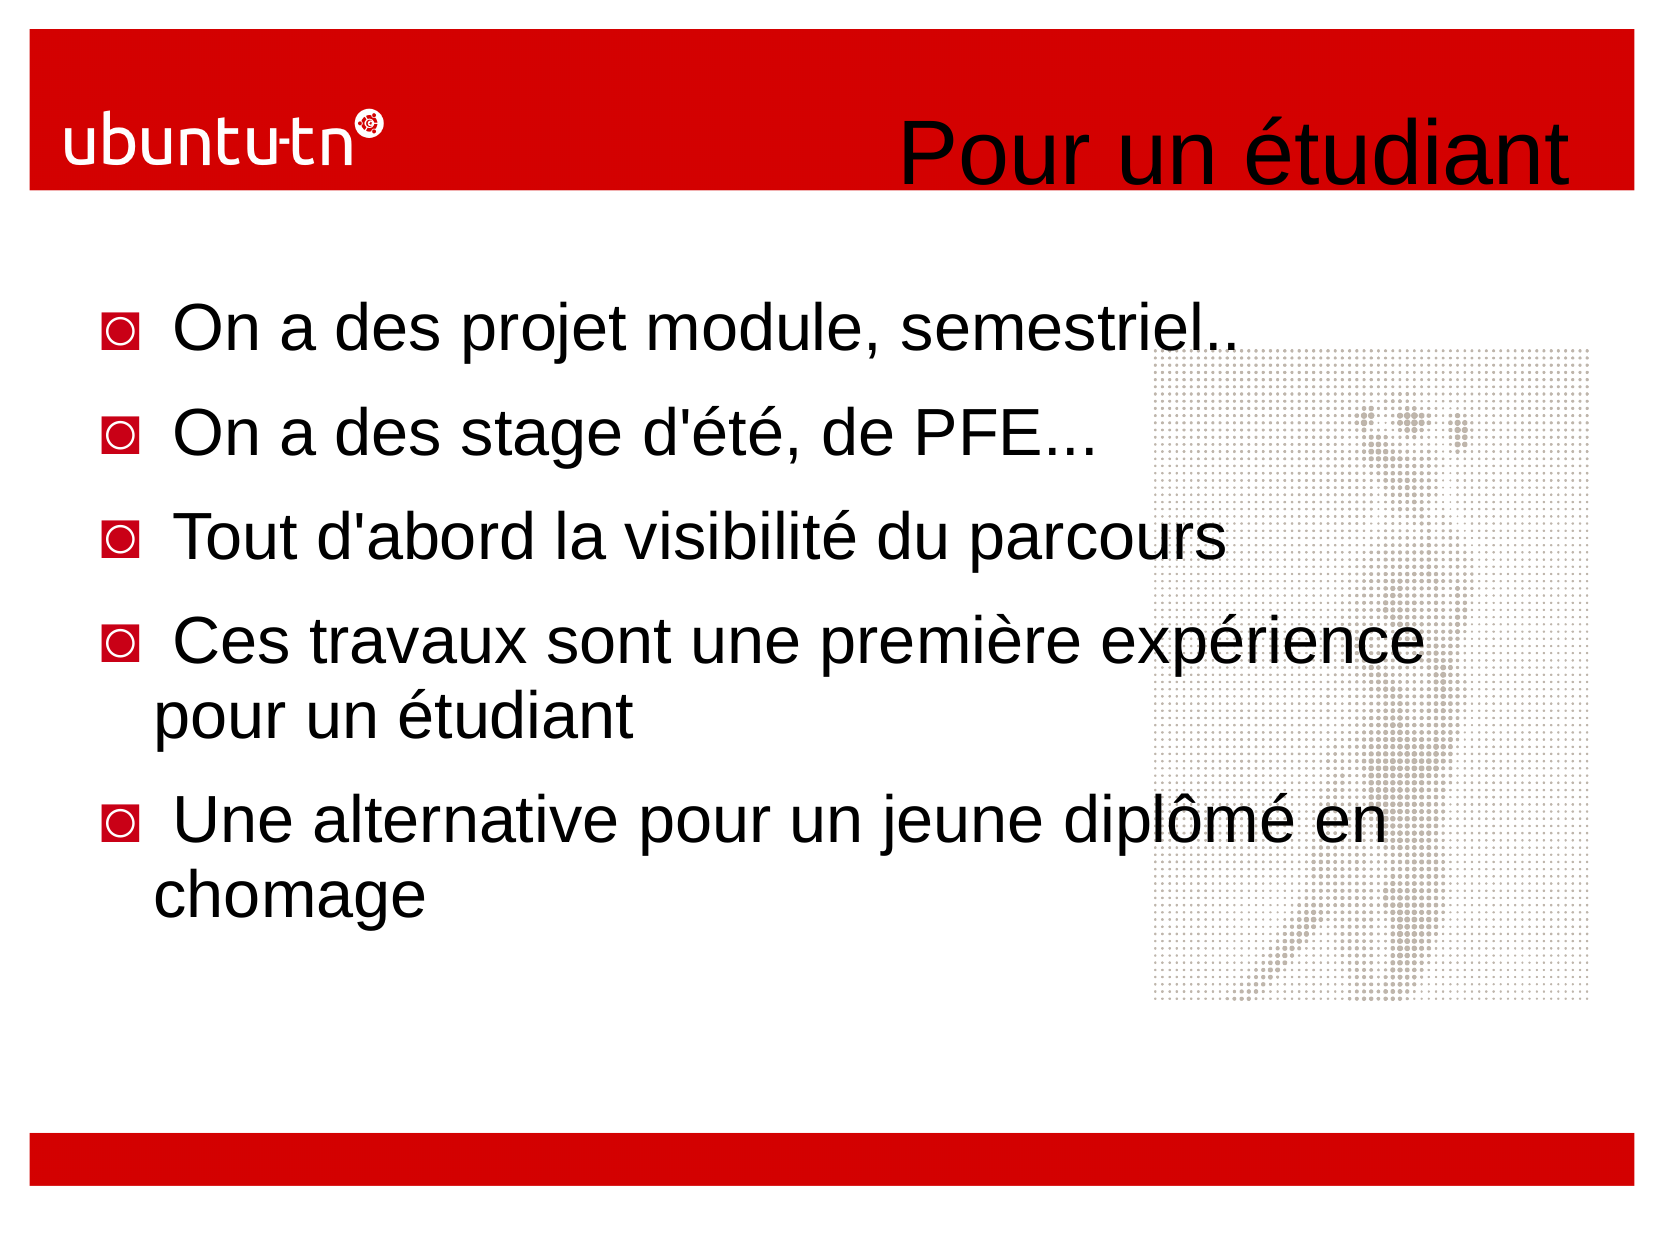

# Pour un étudiant
 On a des projet module, semestriel..
 On a des stage d'été, de PFE...
 Tout d'abord la visibilité du parcours
 Ces travaux sont une première expérience pour un étudiant
 Une alternative pour un jeune diplômé en chomage